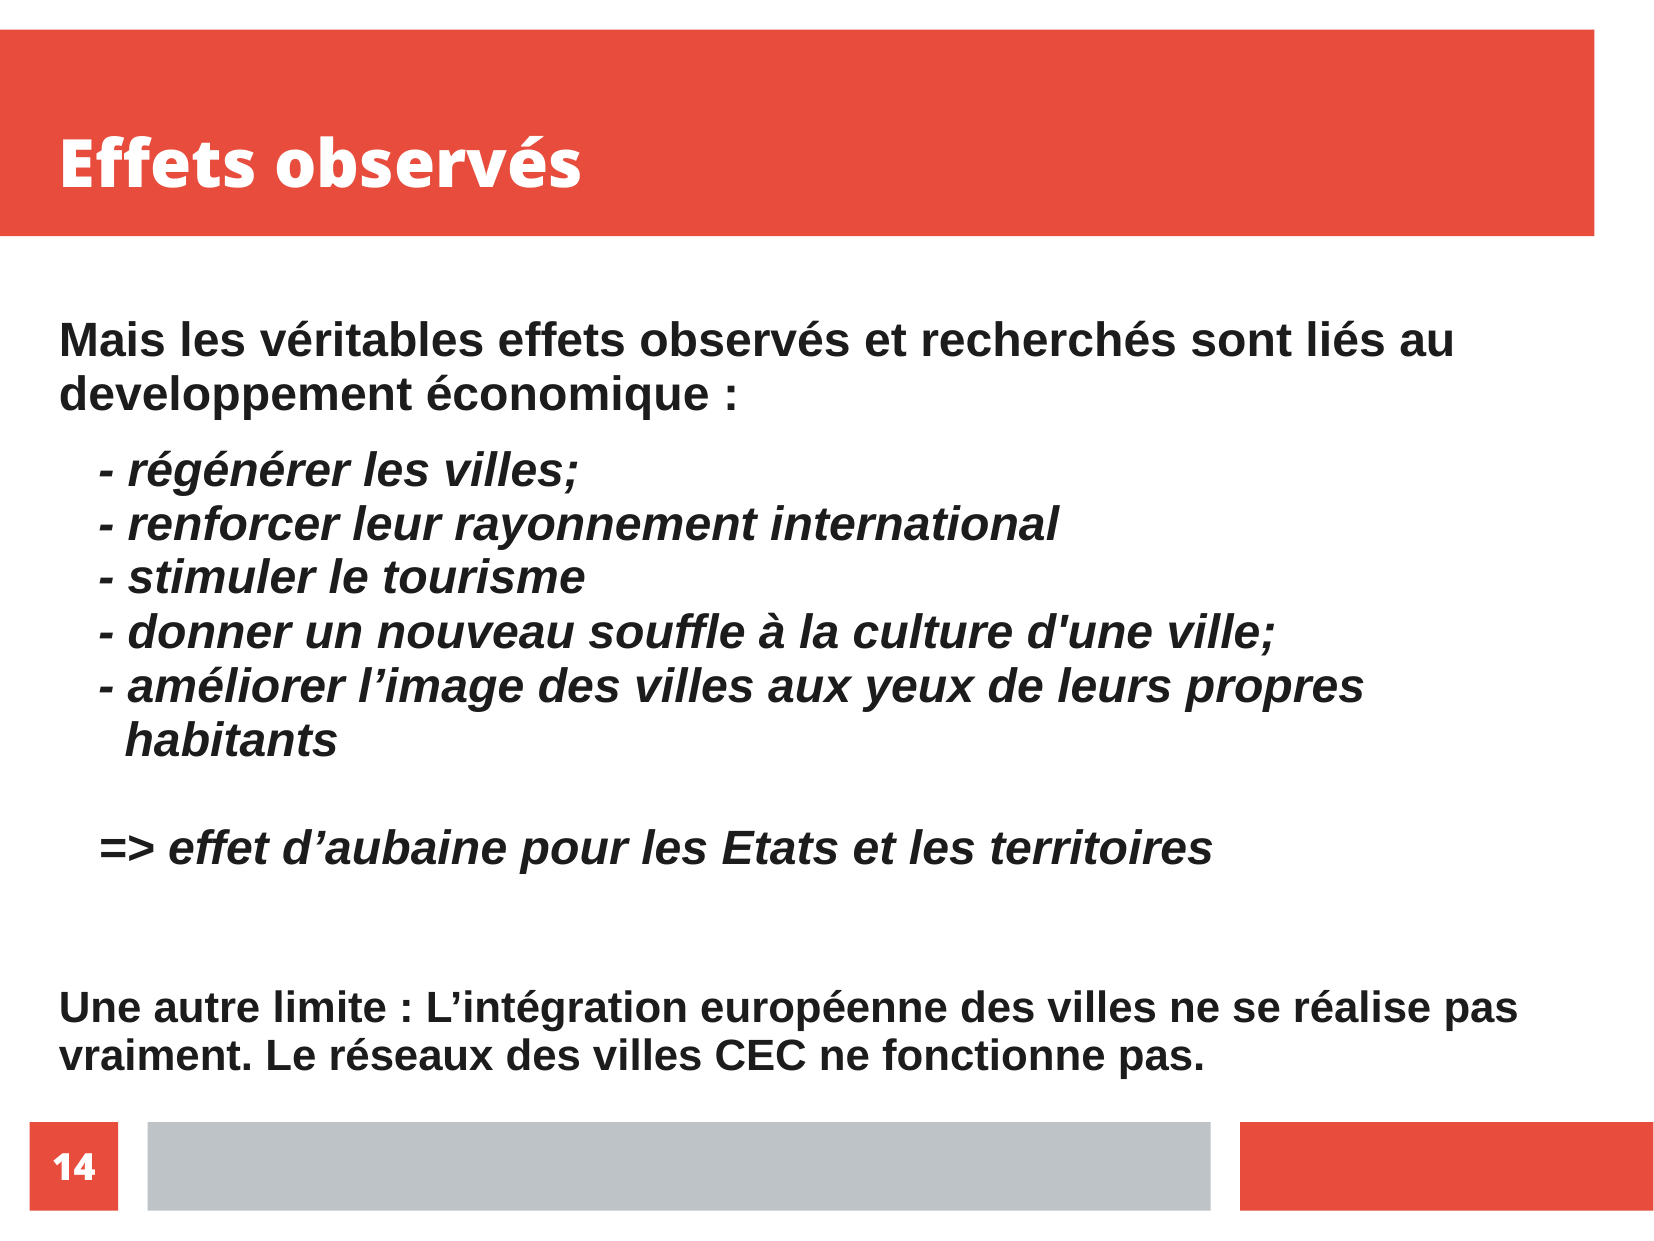

# Effets observés
Mais les véritables effets observés et recherchés sont liés au developpement économique :
- régénérer les villes;
- renforcer leur rayonnement international
- stimuler le tourisme
- donner un nouveau souffle à la culture d'une ville;
- améliorer l’image des villes aux yeux de leurs propres habitants
=> effet d’aubaine pour les Etats et les territoires
Une autre limite : L’intégration européenne des villes ne se réalise pas vraiment. Le réseaux des villes CEC ne fonctionne pas.
14